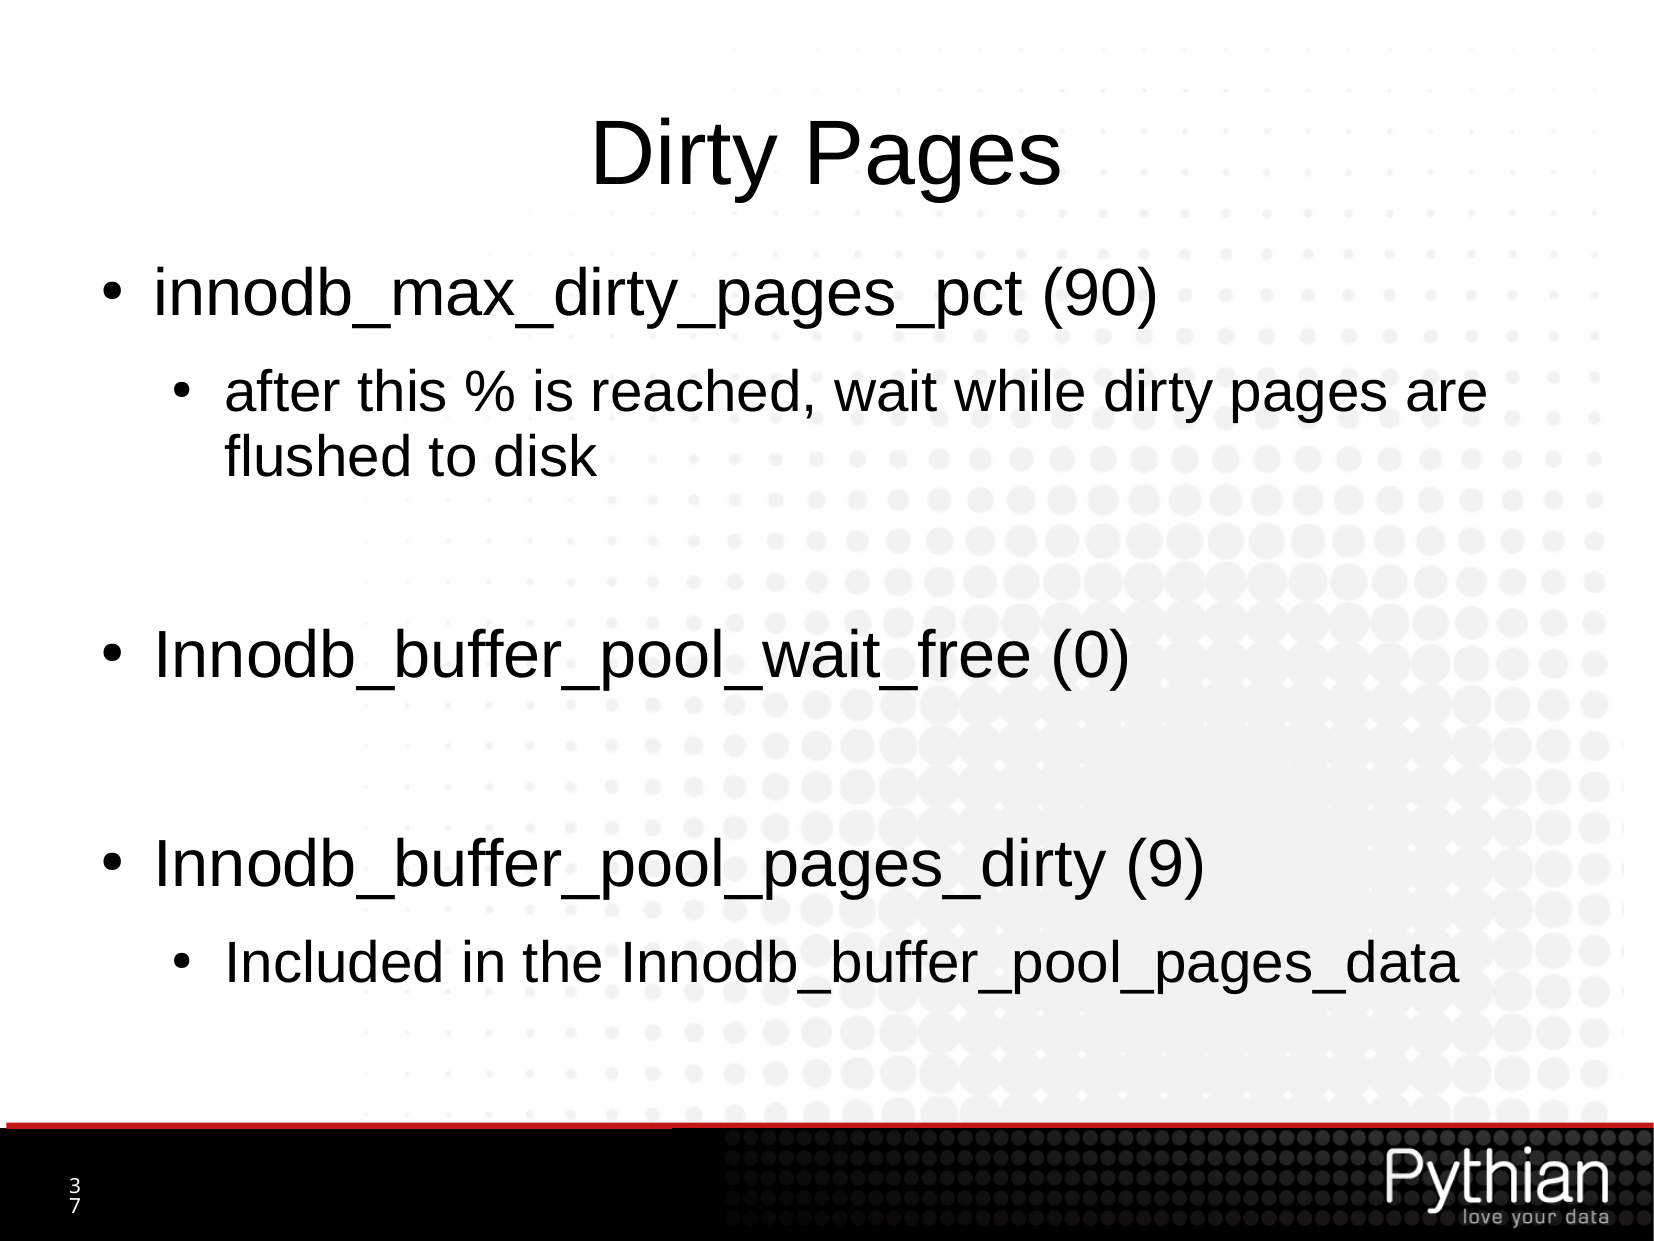

# Dirty Pages
innodb_max_dirty_pages_pct (90)
after this % is reached, wait while dirty pages are flushed to disk
Innodb_buffer_pool_wait_free (0)
Innodb_buffer_pool_pages_dirty (9)
Included in the Innodb_buffer_pool_pages_data